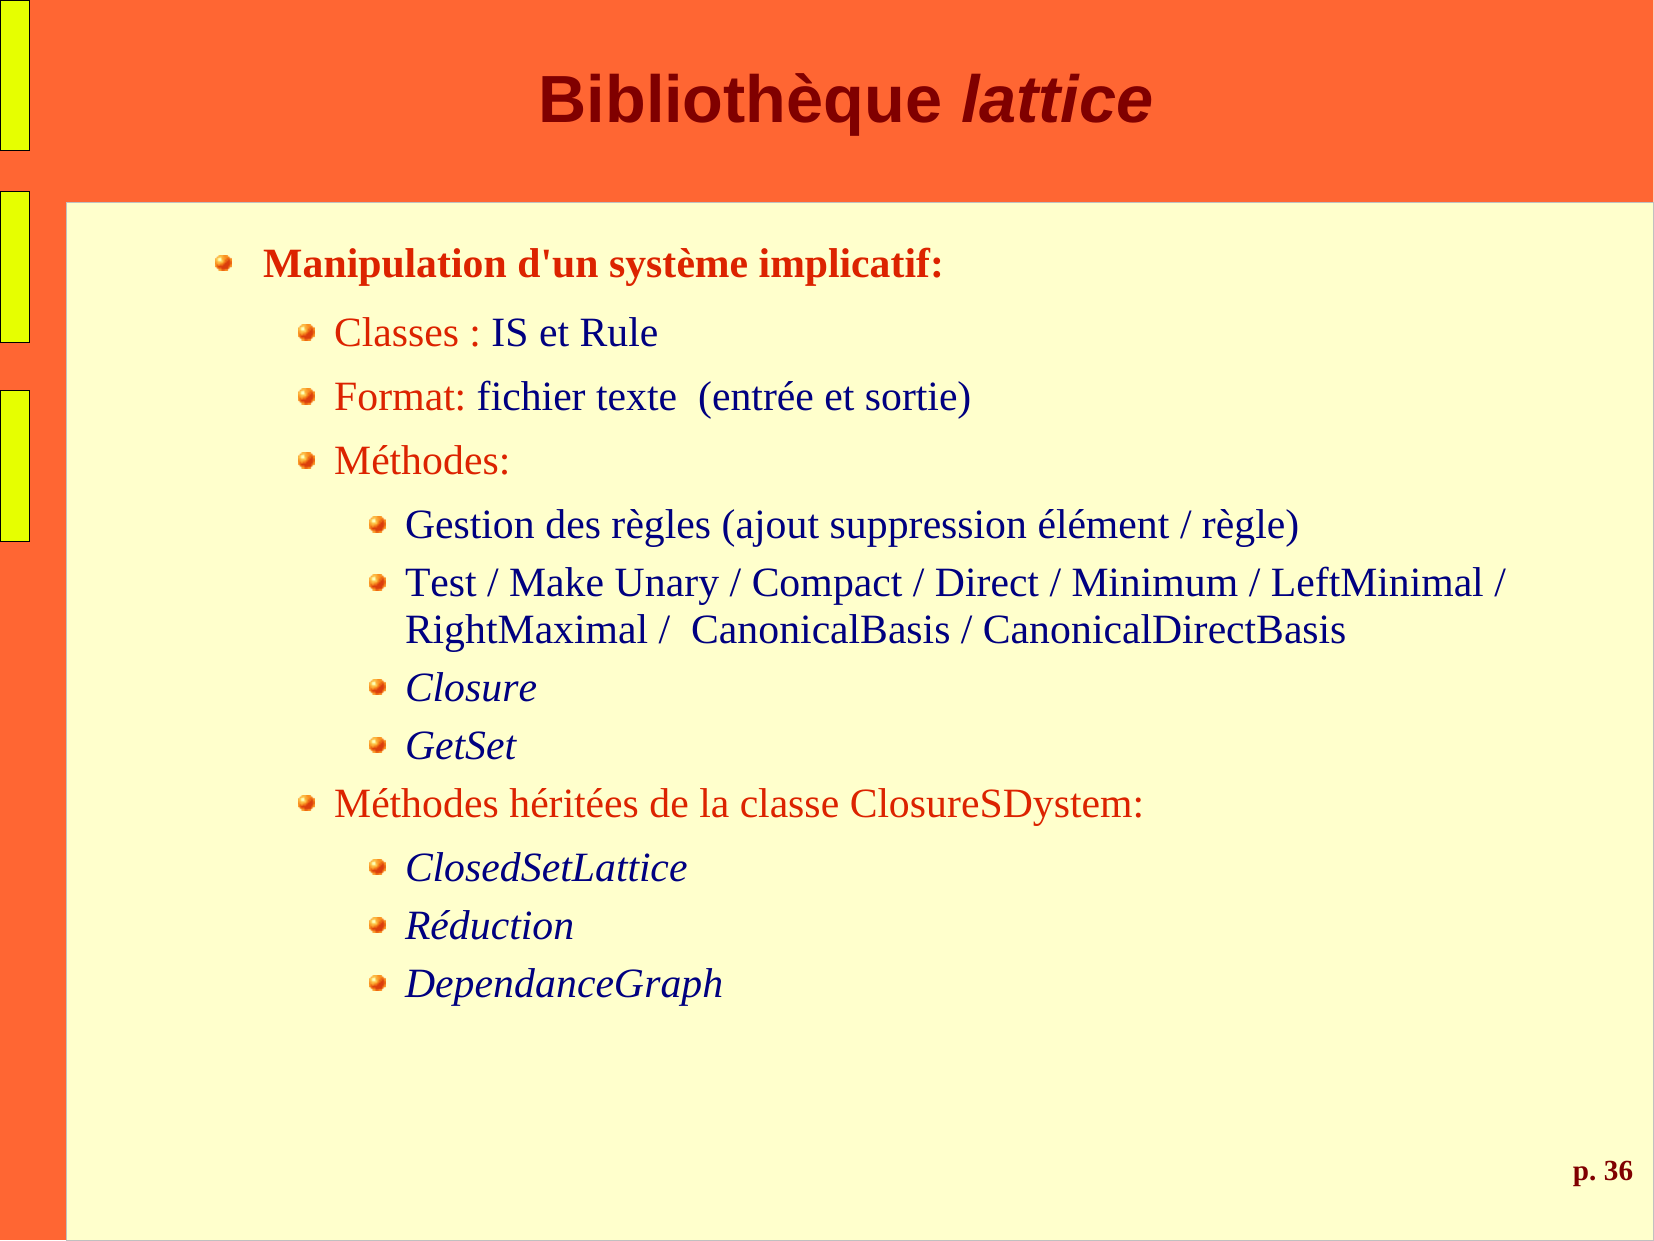

# Bibliothèque lattice
Manipulation d'un système implicatif:
Classes : IS et Rule
Format: fichier texte (entrée et sortie)
Méthodes:
Gestion des règles (ajout suppression élément / règle)
Test / Make Unary / Compact / Direct / Minimum / LeftMinimal / RightMaximal / CanonicalBasis / CanonicalDirectBasis
Closure
GetSet
Méthodes héritées de la classe ClosureSDystem:
ClosedSetLattice
Réduction
DependanceGraph
Karell Bertet